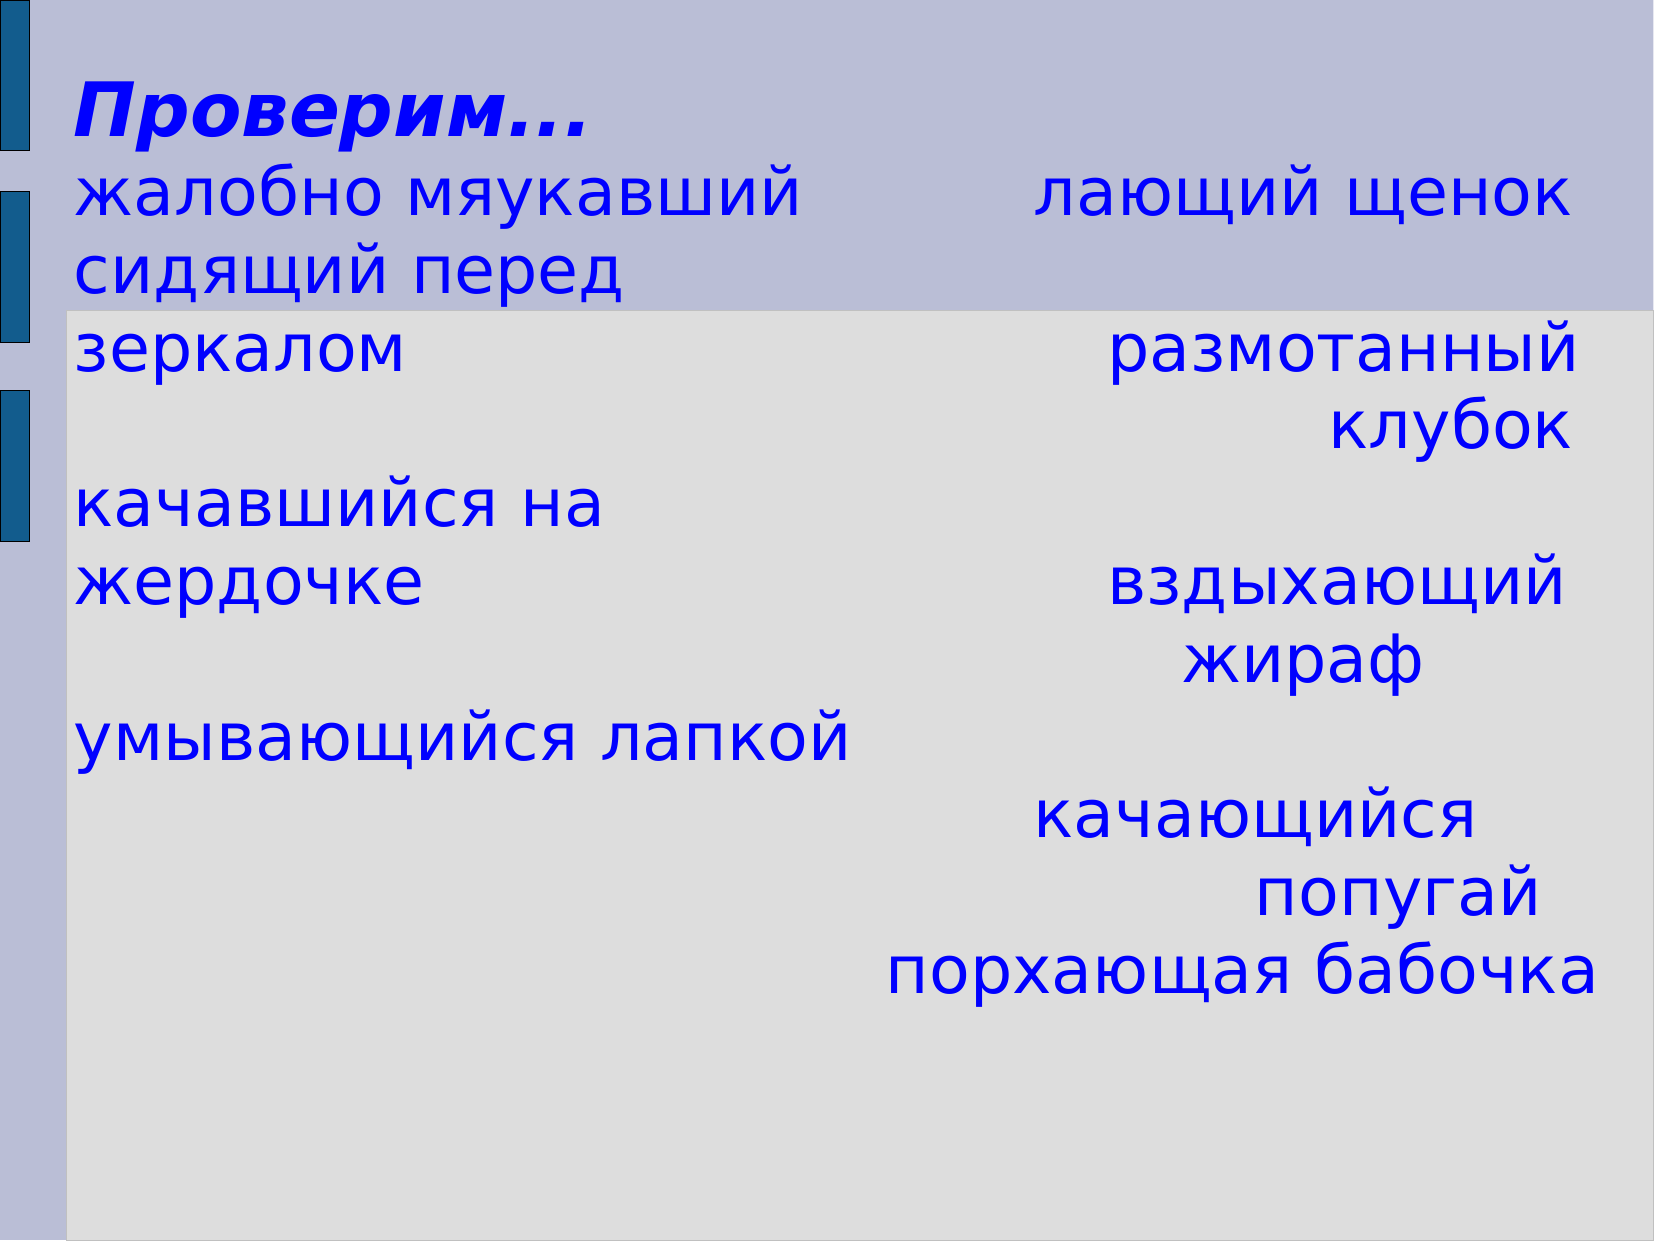

Проверим...
жалобно мяукавший				лающий щенок
сидящий перед
зеркалом										размотанный
																	клубок
качавшийся на
жердочке										вздыхающий 															жираф
умывающийся лапкой 																	качающийся
																попугай
											порхающая бабочка